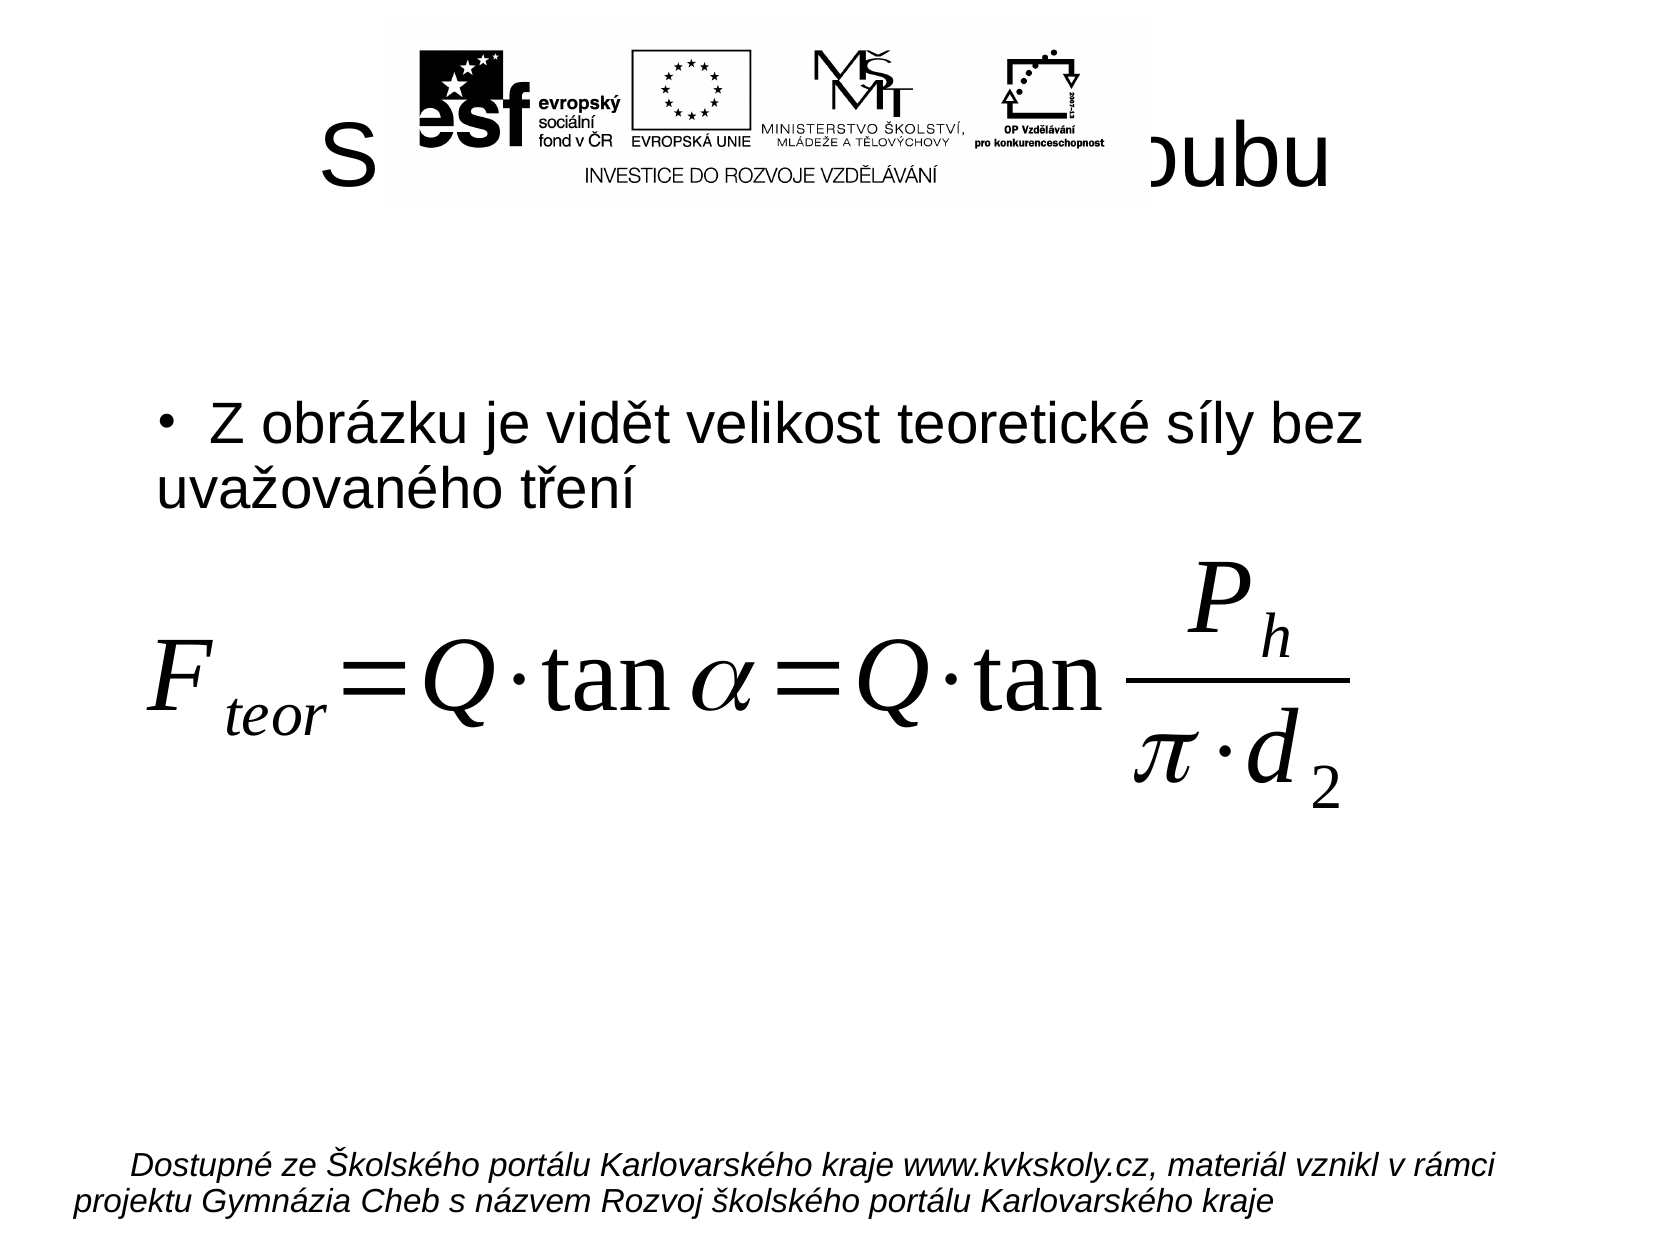

# Silové poměry na šroubu
 Z obrázku je vidět velikost teoretické síly bez uvažovaného tření
	Dostupné ze Školského portálu Karlovarského kraje www.kvkskoly.cz, materiál vznikl v rámci projektu Gymnázia Cheb s názvem Rozvoj školského portálu Karlovarského kraje